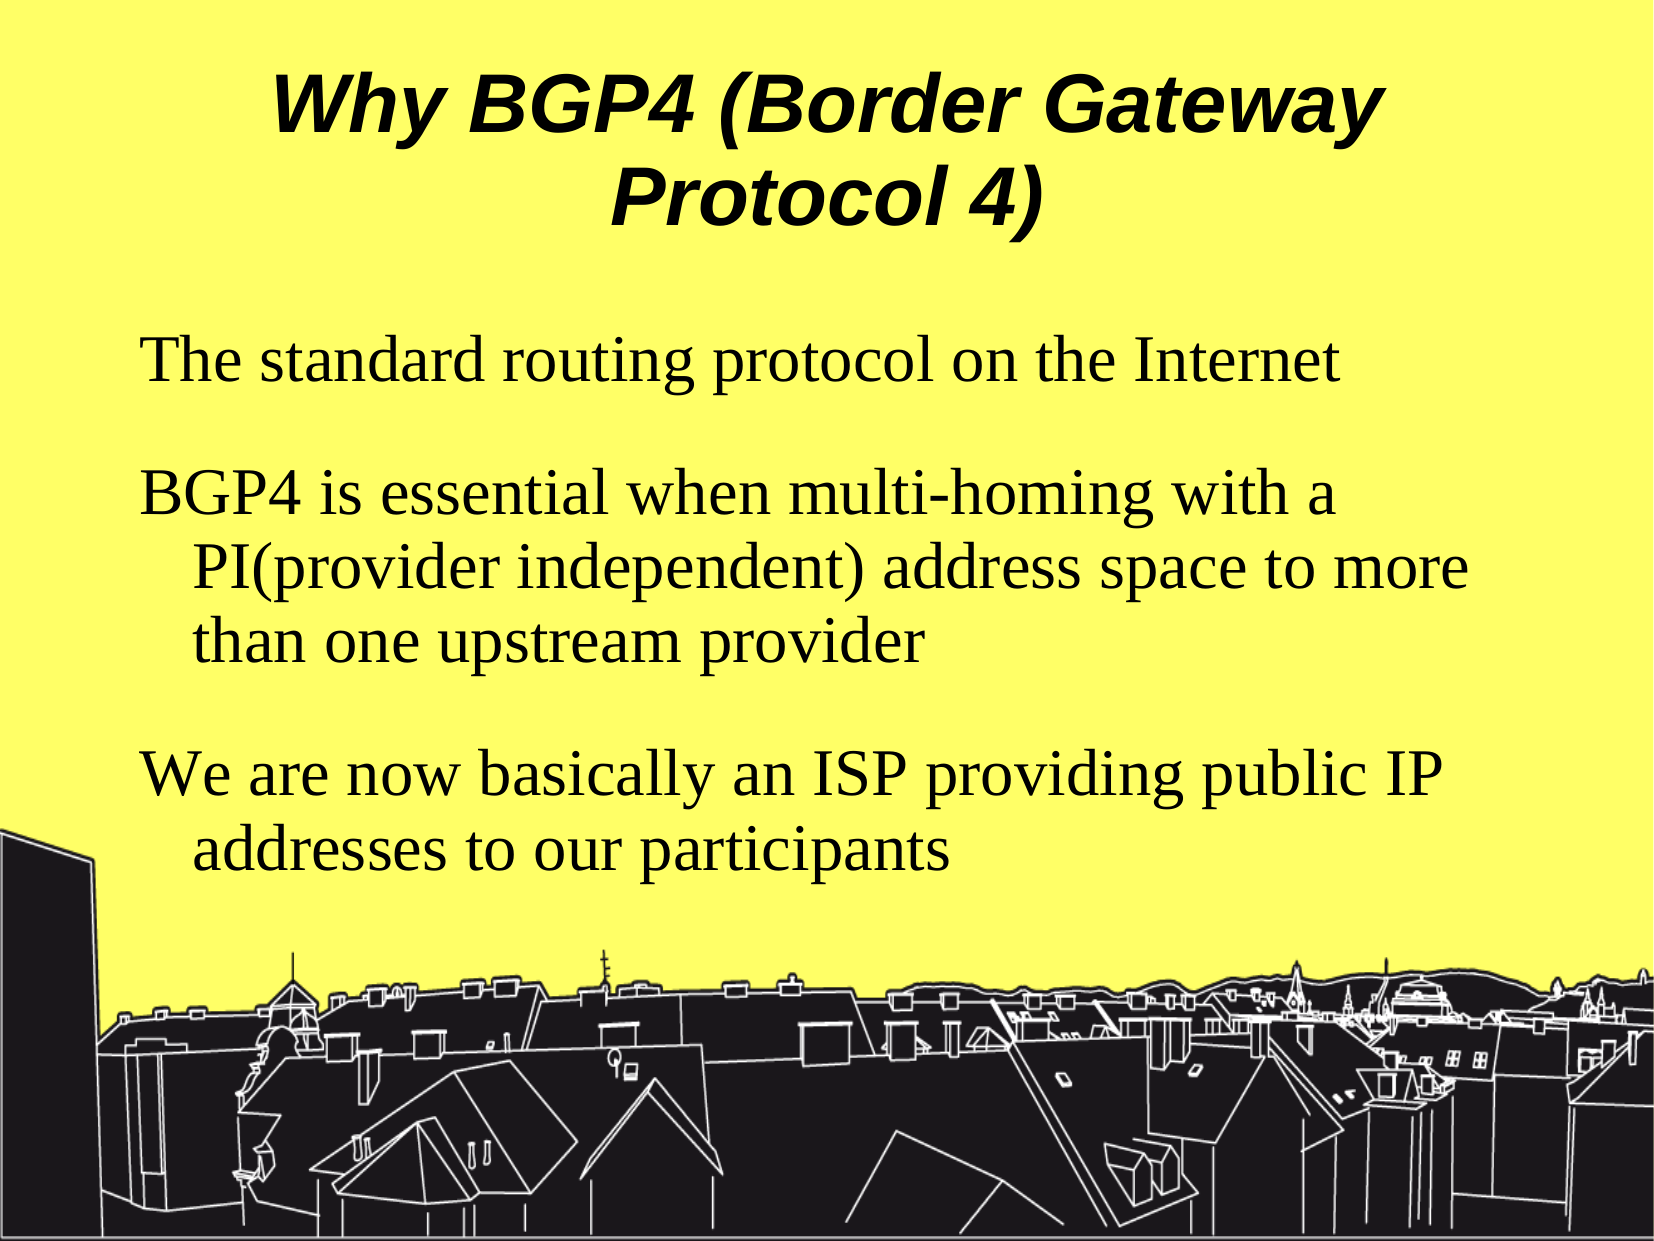

# Why BGP4 (Border Gateway Protocol 4)
The standard routing protocol on the Internet
BGP4 is essential when multi-homing with a PI(provider independent) address space to more than one upstream provider
We are now basically an ISP providing public IP addresses to our participants